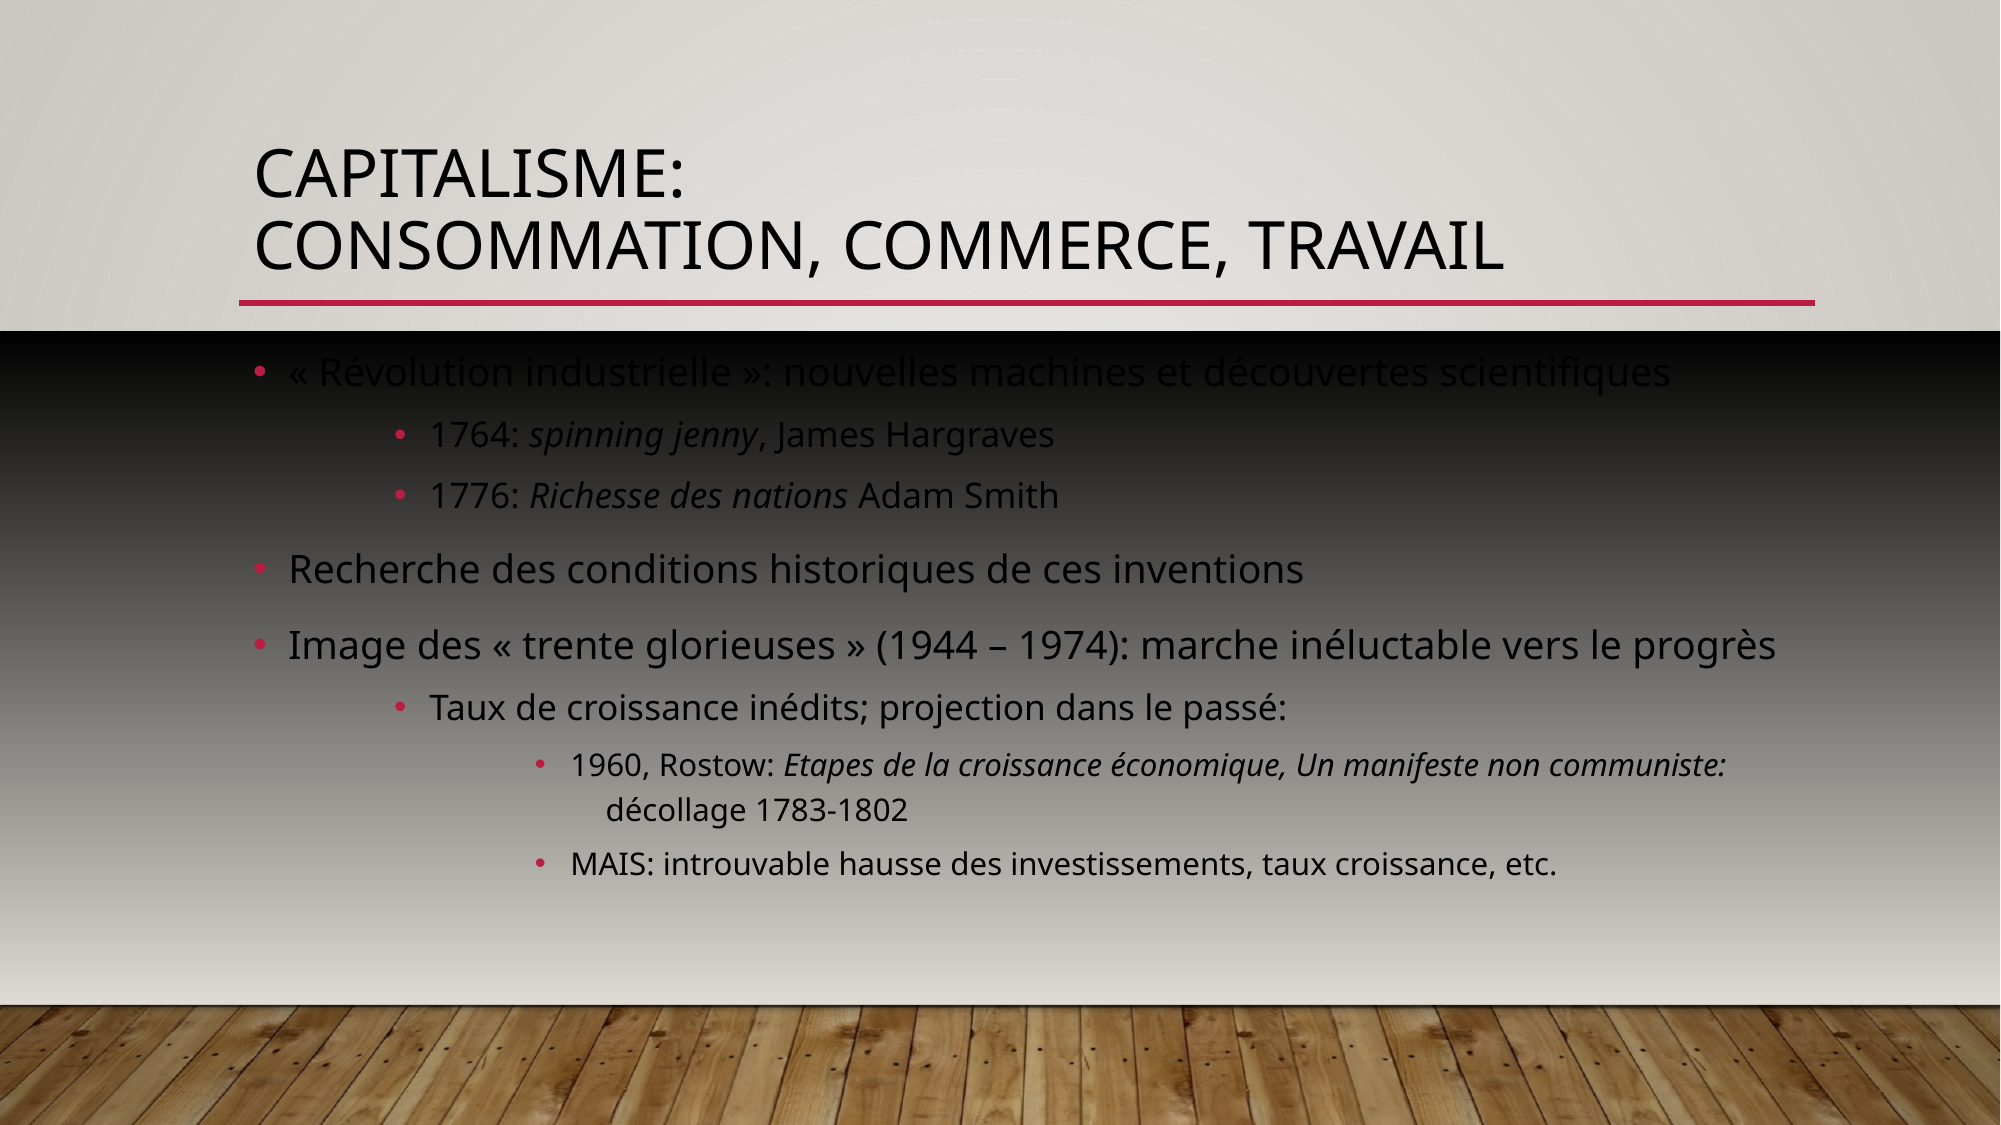

# Capitalisme: consommation, commerce, travail
« Révolution industrielle »: nouvelles machines et découvertes scientifiques
1764: spinning jenny, James Hargraves
1776: Richesse des nations Adam Smith
Recherche des conditions historiques de ces inventions
Image des « trente glorieuses » (1944 – 1974): marche inéluctable vers le progrès
Taux de croissance inédits; projection dans le passé:
1960, Rostow: Etapes de la croissance économique, Un manifeste non communiste: décollage 1783-1802
MAIS: introuvable hausse des investissements, taux croissance, etc.